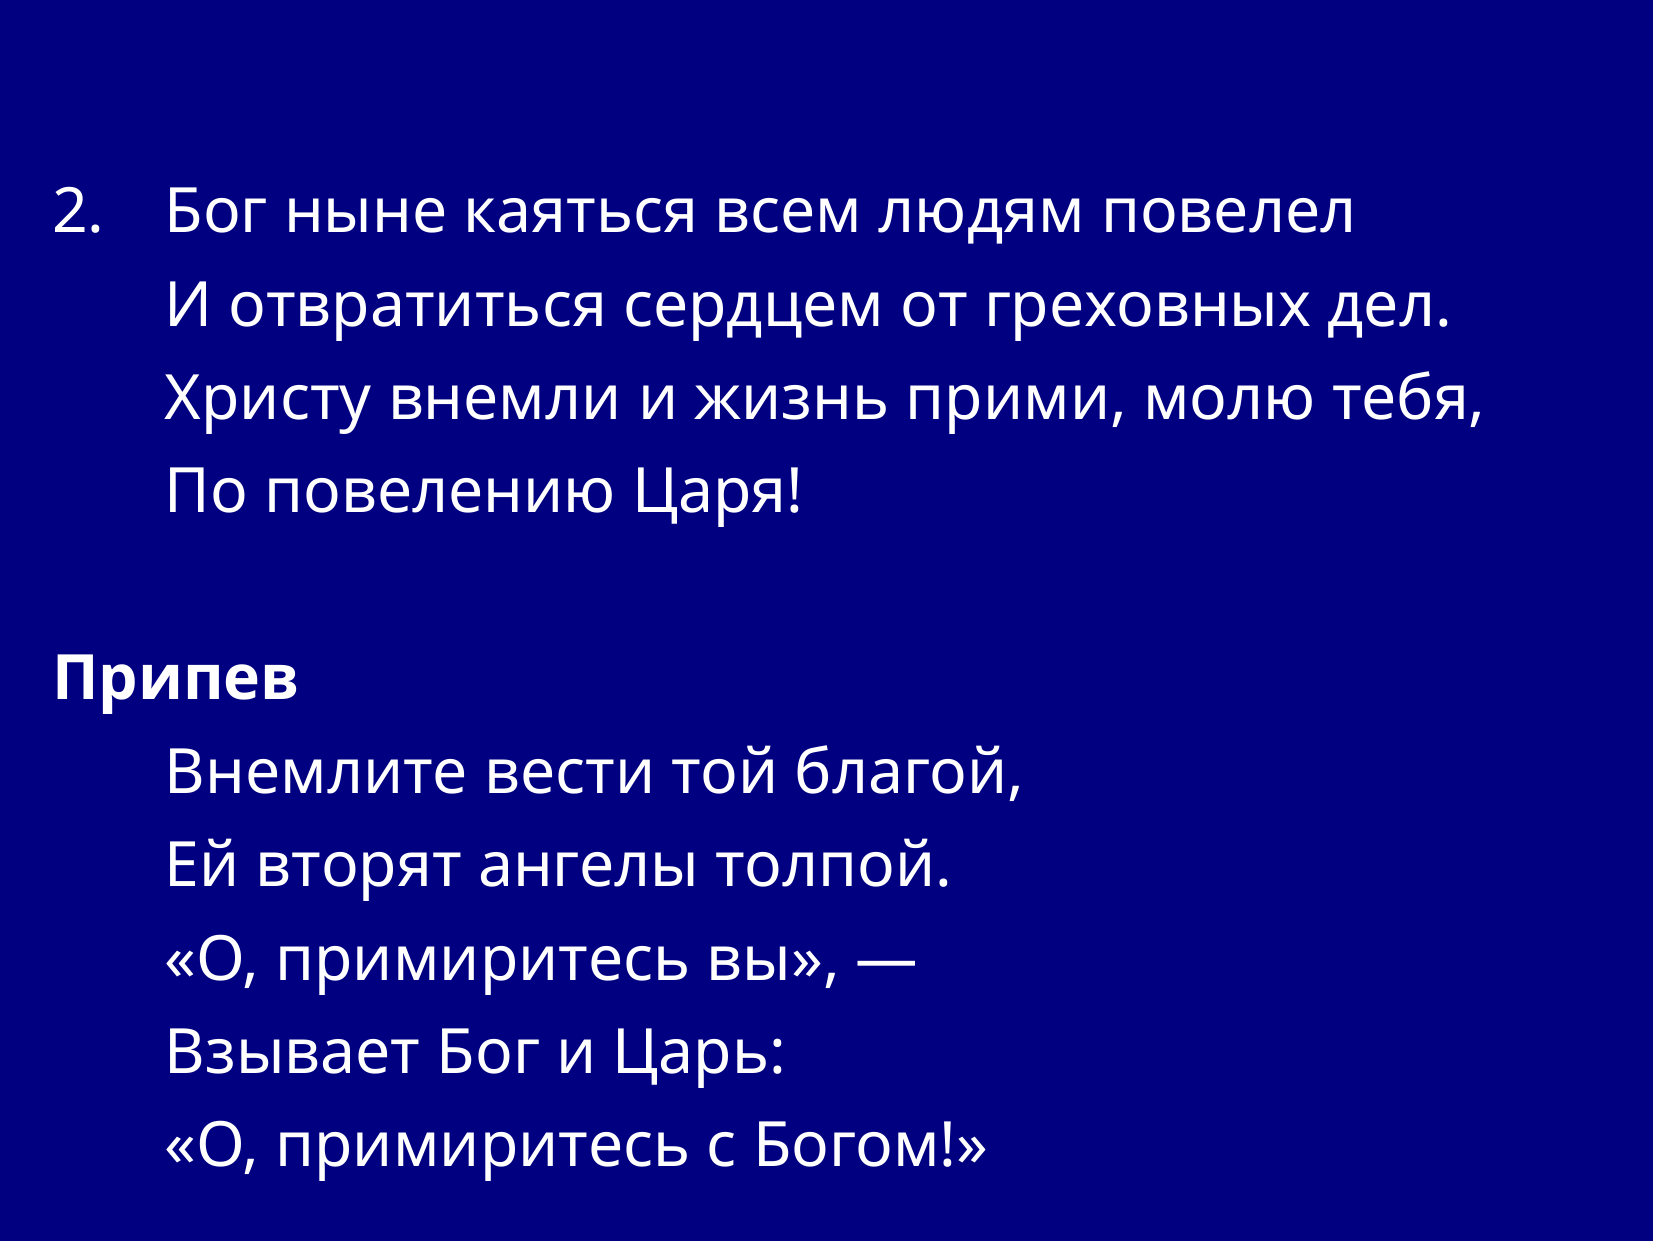

2.	Бог ныне каяться всем людям повелел
	И отвратиться сердцем от греховных дел.
	Христу внемли и жизнь прими, молю тебя,
	По повелению Царя!
Припев
	Внемлите вести той благой,
	Ей вторят ангелы толпой.
	«О, примиритесь вы», —
	Взывает Бог и Царь:
	«О, примиритесь с Богом!»